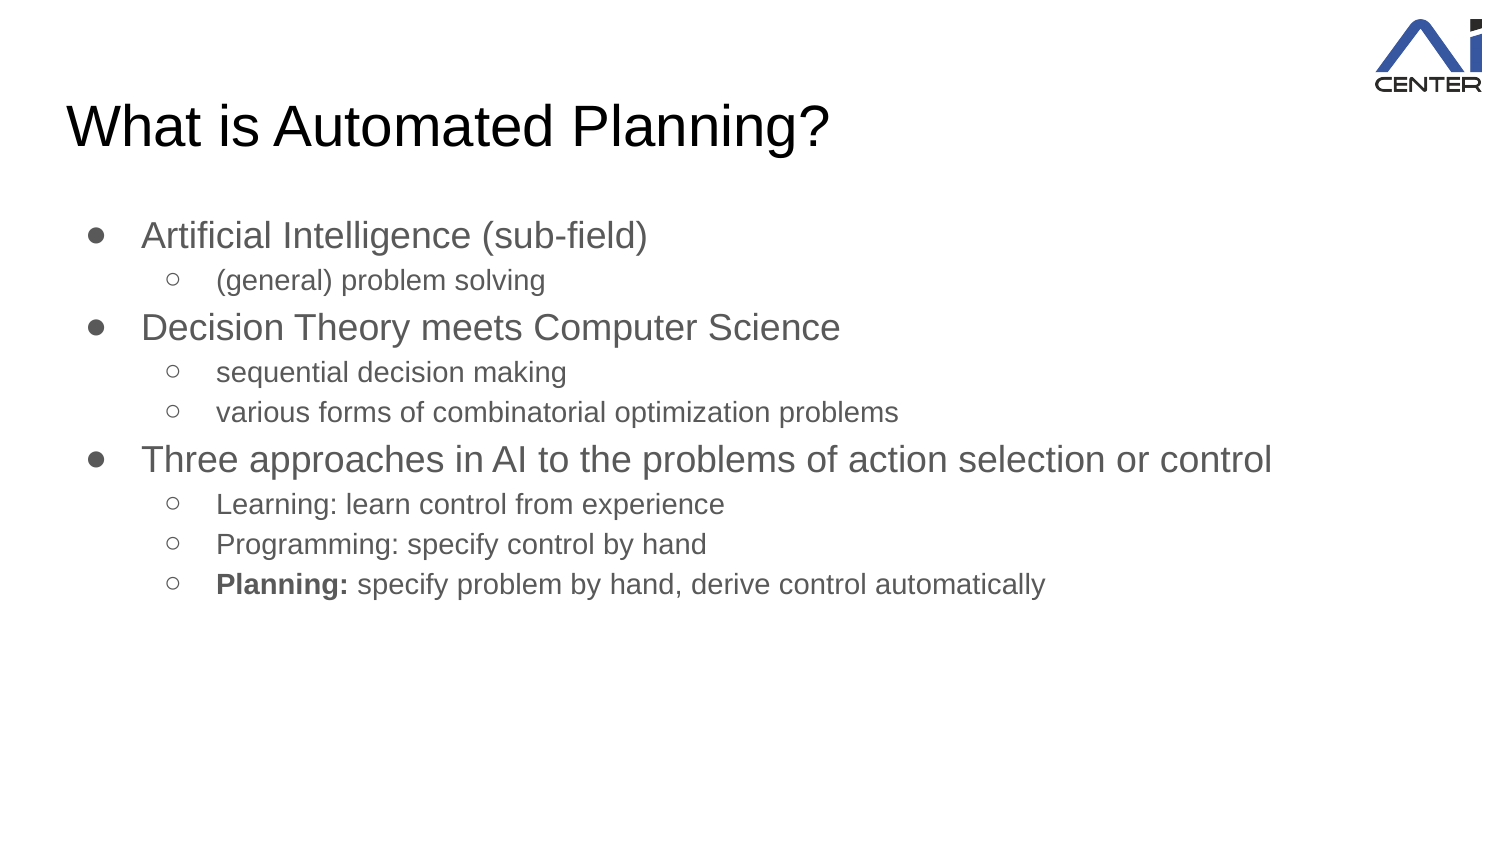

# What is Automated Planning?
Artificial Intelligence (sub-field)
(general) problem solving
Decision Theory meets Computer Science
sequential decision making
various forms of combinatorial optimization problems
Three approaches in AI to the problems of action selection or control
Learning: learn control from experience
Programming: specify control by hand
Planning: specify problem by hand, derive control automatically